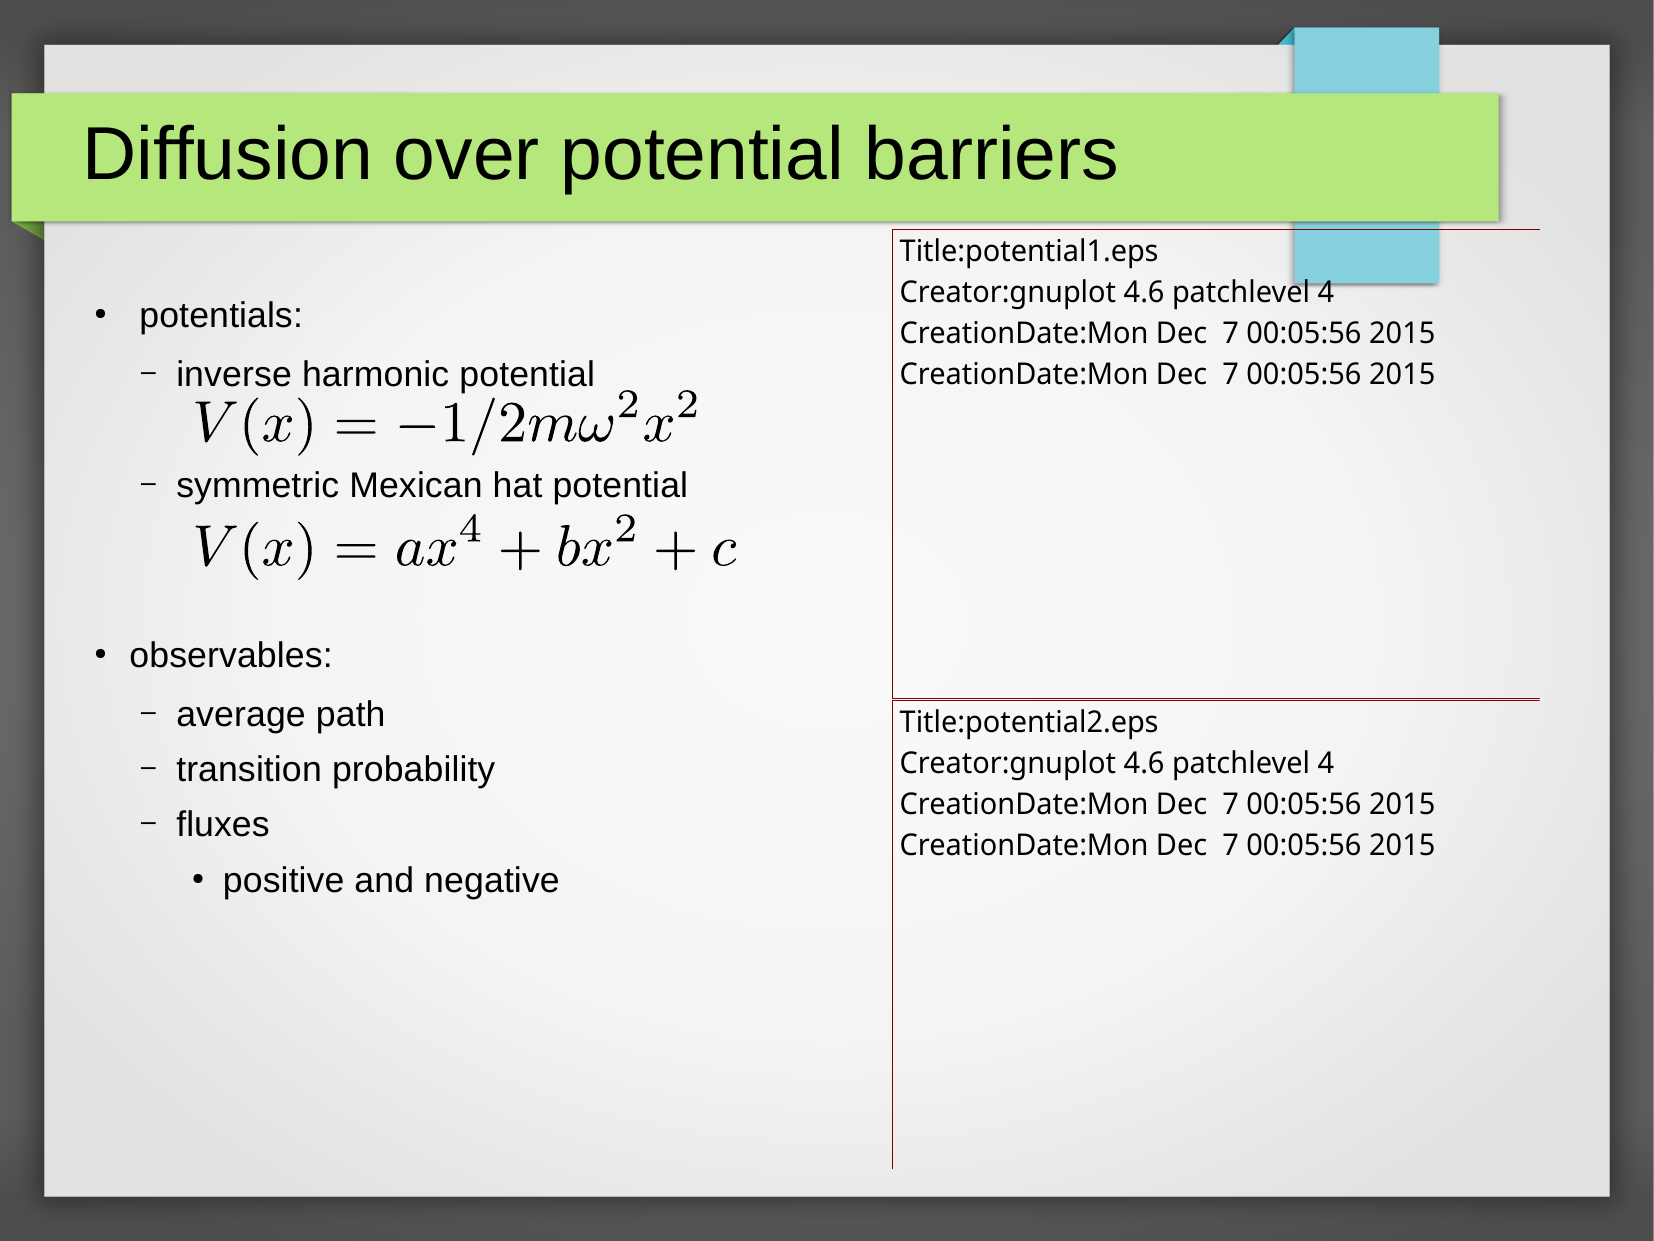

# Diffusion over potential barriers
 potentials:
inverse harmonic potential
symmetric Mexican hat potential
observables:
average path
transition probability
fluxes
positive and negative